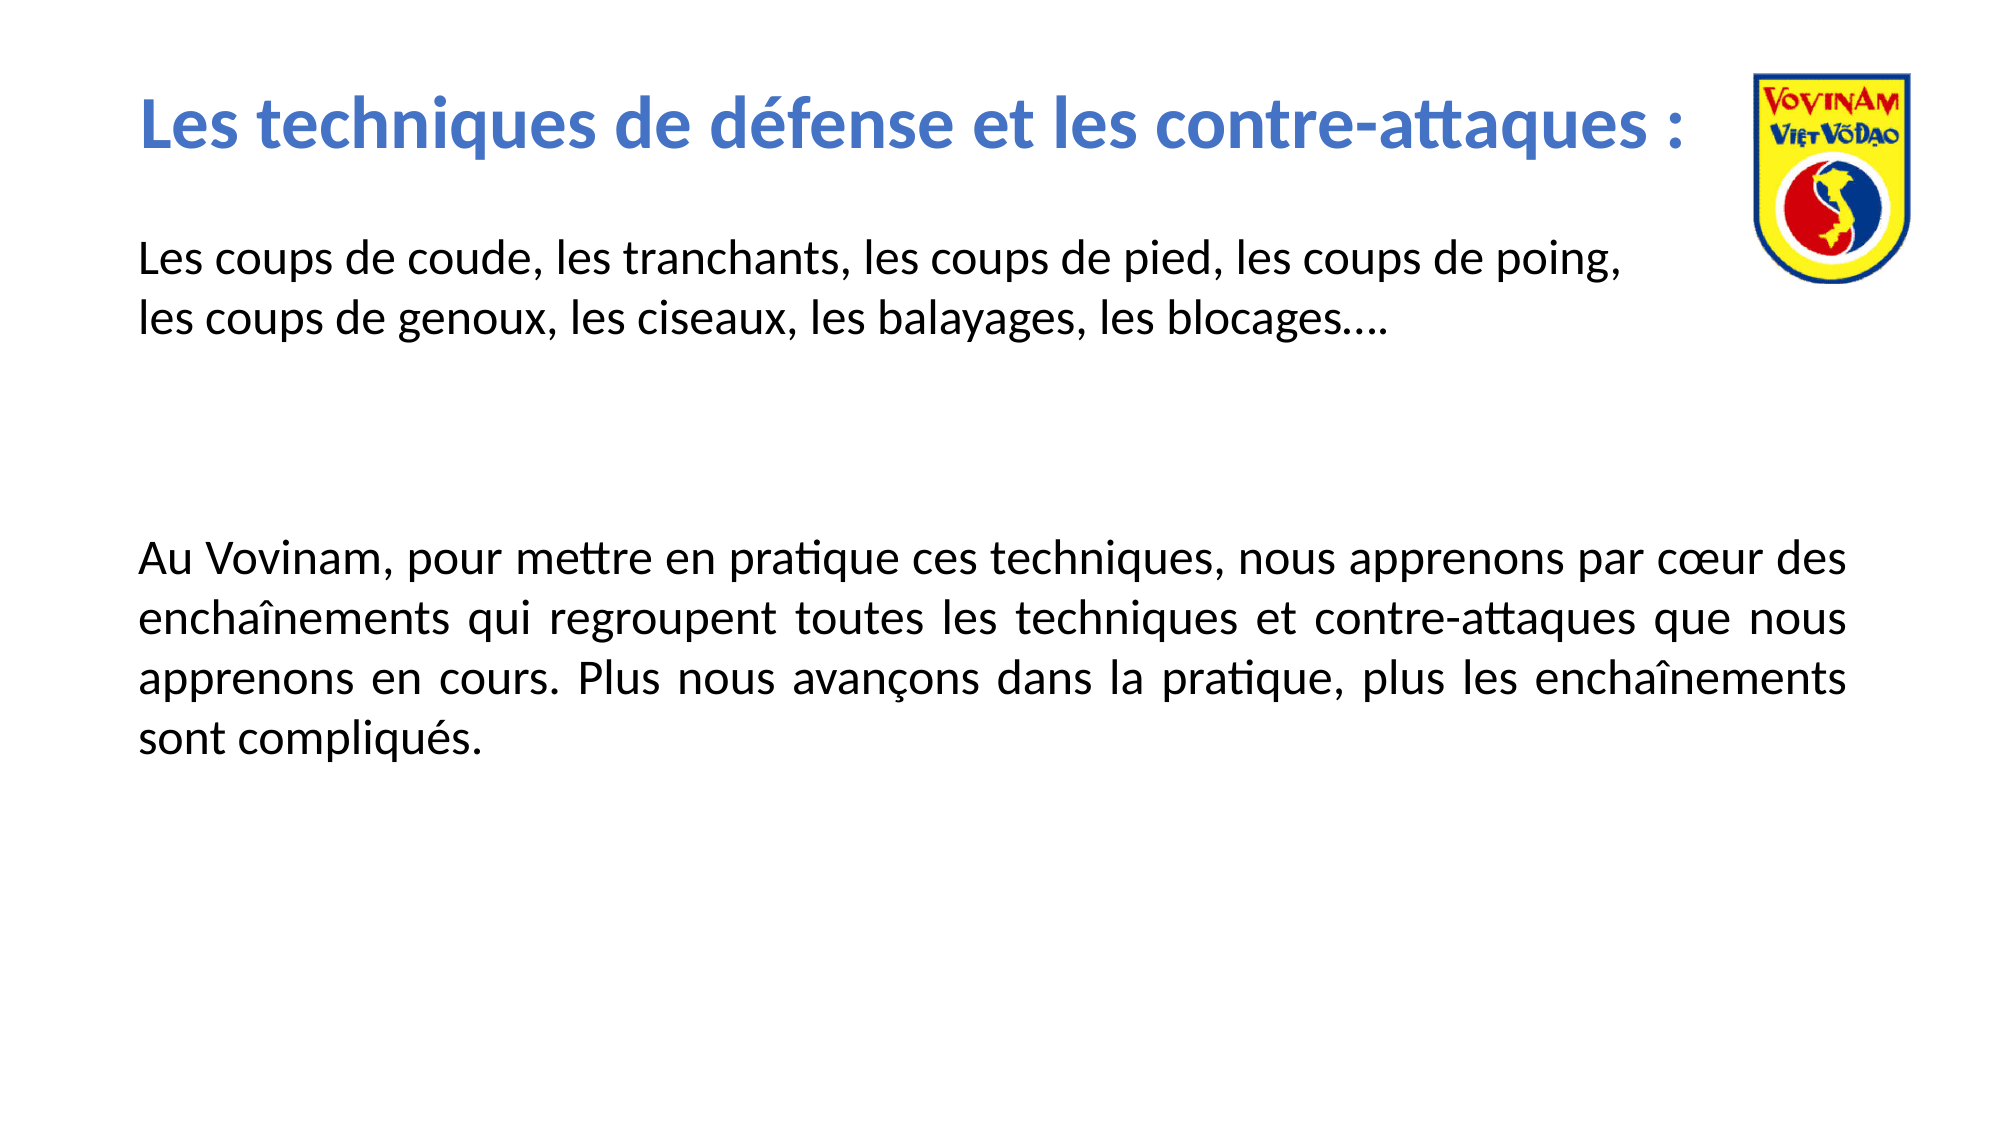

# Les techniques de défense et les contre-attaques :
Les coups de coude, les tranchants, les coups de pied, les coups de poing,
les coups de genoux, les ciseaux, les balayages, les blocages….
Au Vovinam, pour mettre en pratique ces techniques, nous apprenons par cœur des enchaînements qui regroupent toutes les techniques et contre-attaques que nous apprenons en cours. Plus nous avançons dans la pratique, plus les enchaînements sont compliqués.